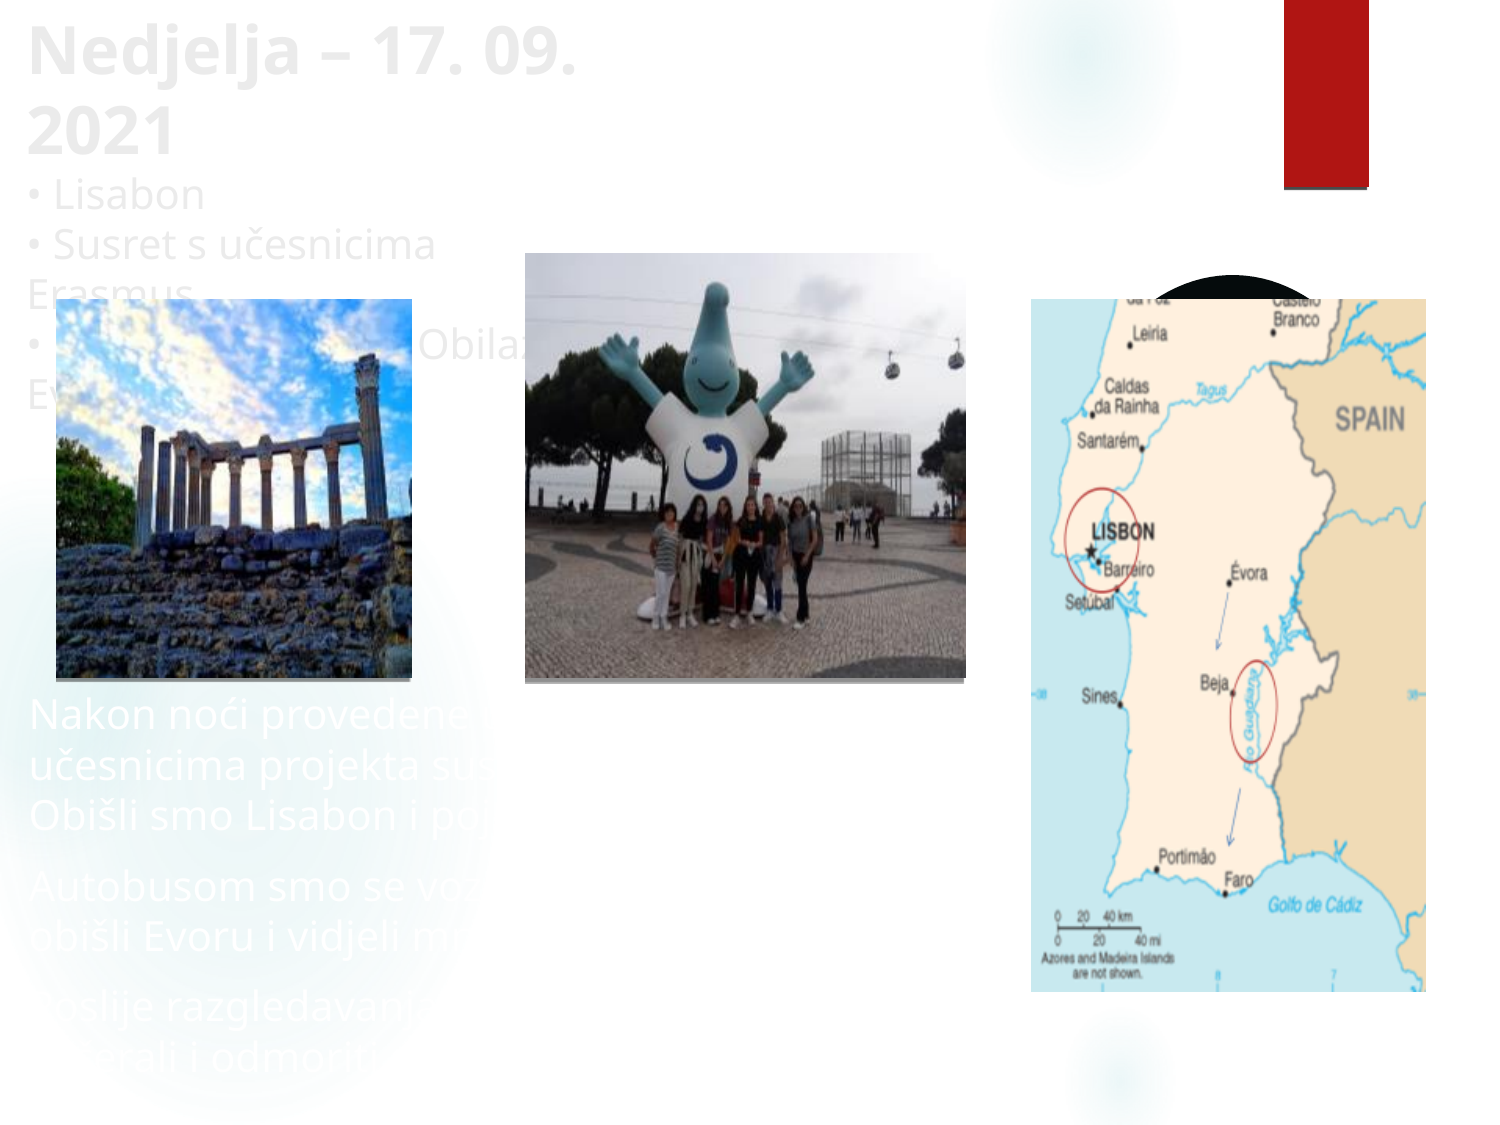

# Nedjelja – 17. 09. 2021 • Lisabon • Susret s učesnicima Erasmus • Polazak za Evoru • Obilazak Evore
Nakon noći provedene u hostelu, sa ostalim učesnicima projekta susreli smo se u autobusu. Obišli smo Lisabon i pojeli hranu u McDonald’s.
Autobusom smo se vozili do Evore gdje smo obišli Evoru i vidjeli mnoge znamenitosti.
Poslije razgledavanja otišli sko u hostel kako bi večerali i odmoriti se za slijedeći dan.